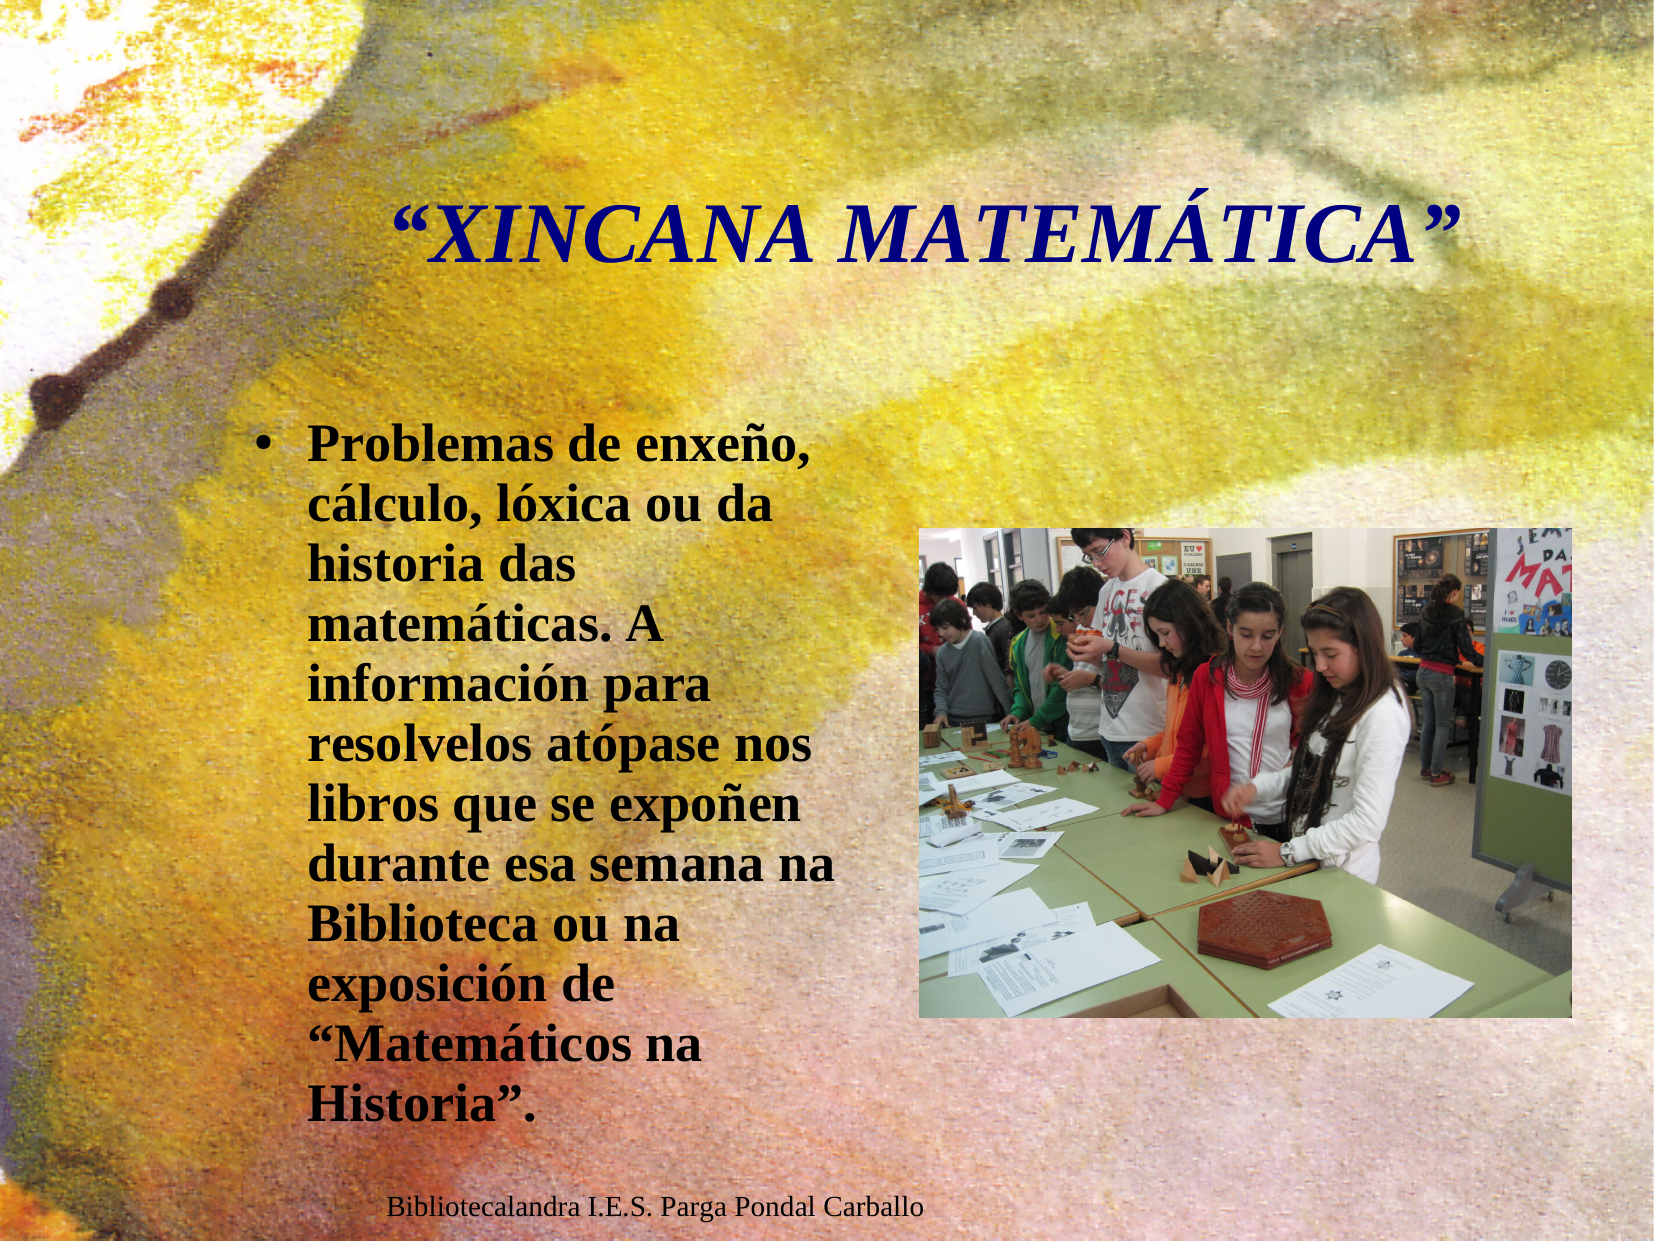

# “XINCANA MATEMÁTICA”
Problemas de enxeño, cálculo, lóxica ou da historia das matemáticas. A información para resolvelos atópase nos libros que se expoñen durante esa semana na Biblioteca ou na exposición de “Matemáticos na Historia”.
Bibliotecalandra I.E.S. Parga Pondal Carballo